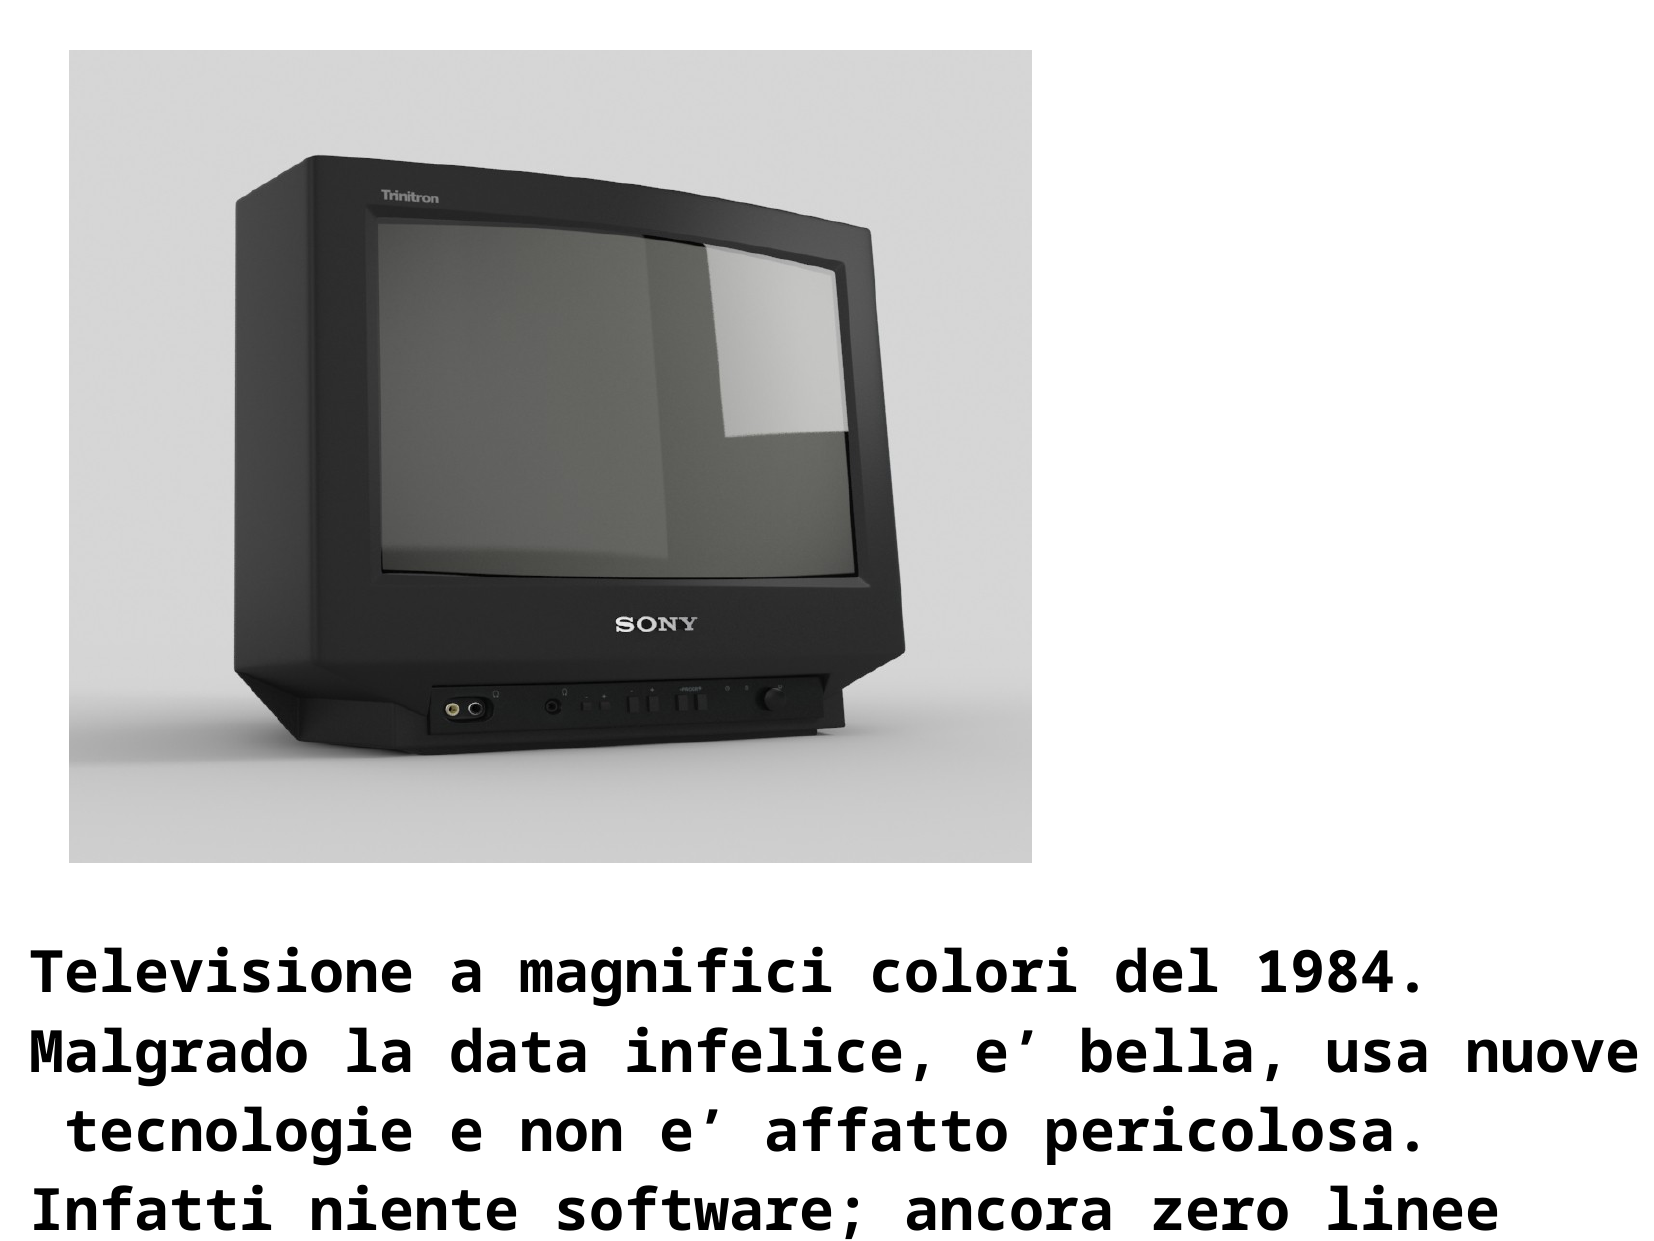

Televisione a magnifici colori del 1984.
Malgrado la data infelice, e’ bella, usa nuove
 tecnologie e non e’ affatto pericolosa.
Infatti niente software; ancora zero linee